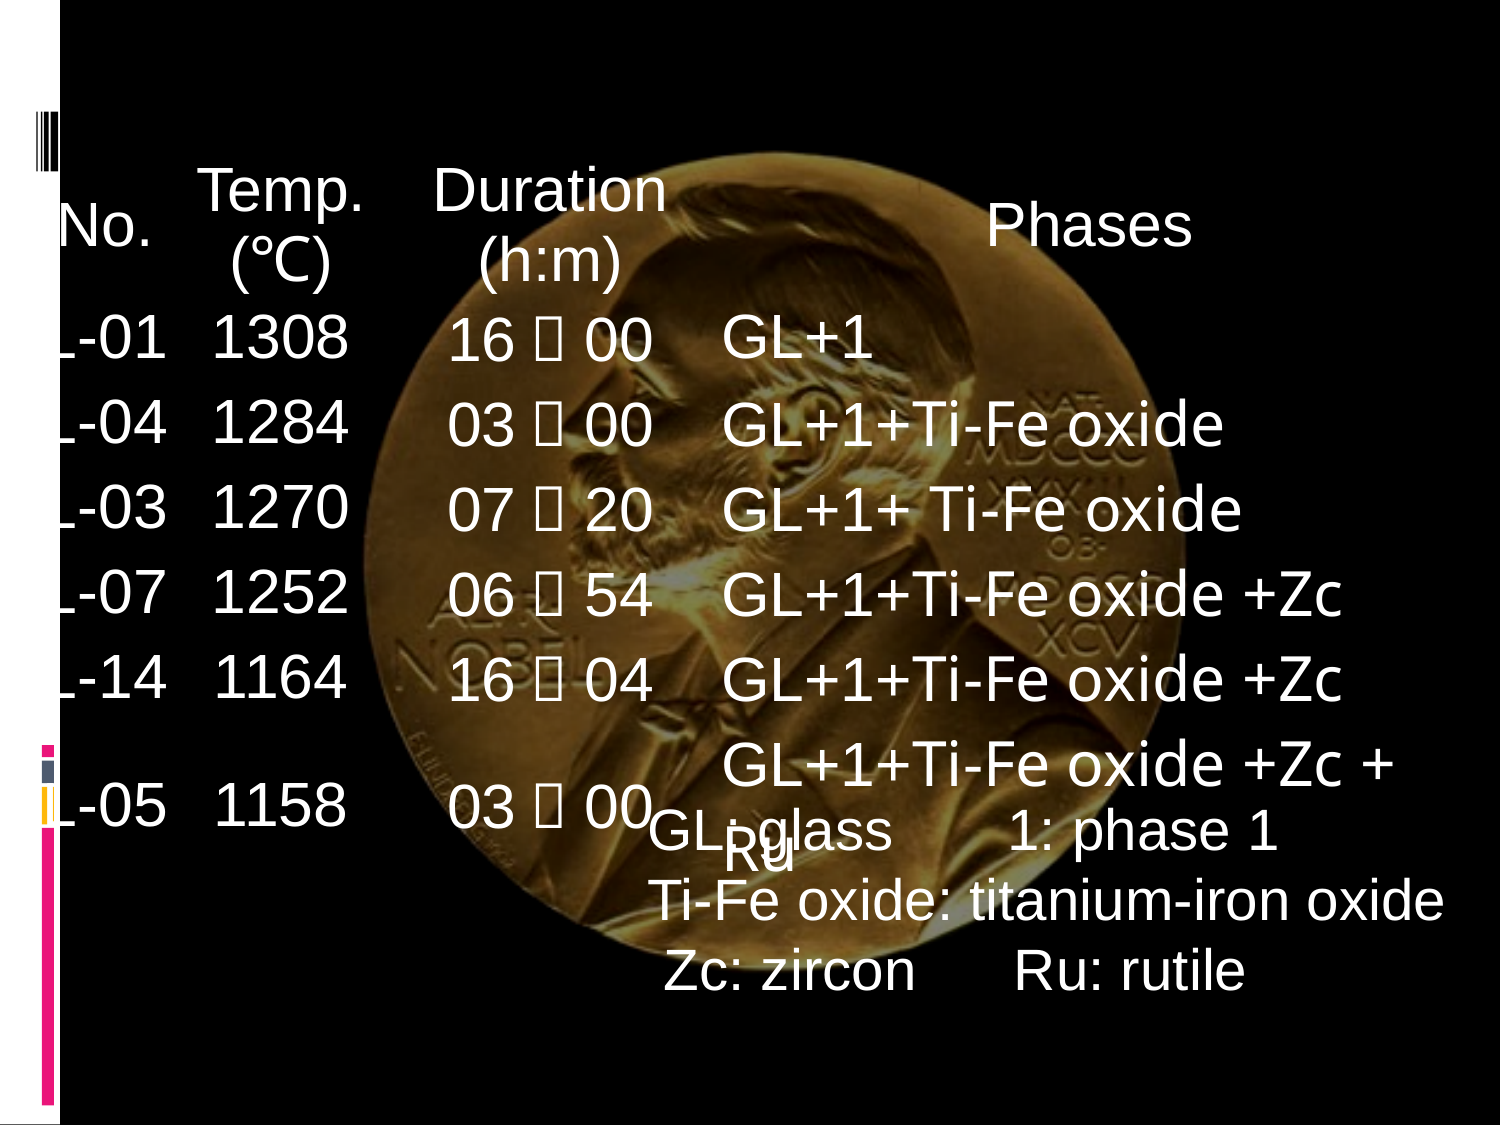

| No. | Temp. (℃) | Duration (h:m) | Phases |
| --- | --- | --- | --- |
| L-01 | 1308 | 16：00 | GL+1 |
| L-04 | 1284 | 03：00 | GL+1+Ti-Fe oxide |
| L-03 | 1270 | 07：20 | GL+1+ Ti-Fe oxide |
| L-07 | 1252 | 06：54 | GL+1+Ti-Fe oxide +Zc |
| L-14 | 1164 | 16：04 | GL+1+Ti-Fe oxide +Zc |
| L-05 | 1158 | 03：00 | GL+1+Ti-Fe oxide +Zc + Ru |
GL: glass 1: phase 1
Ti-Fe oxide: titanium-iron oxide
 Zc: zircon Ru: rutile